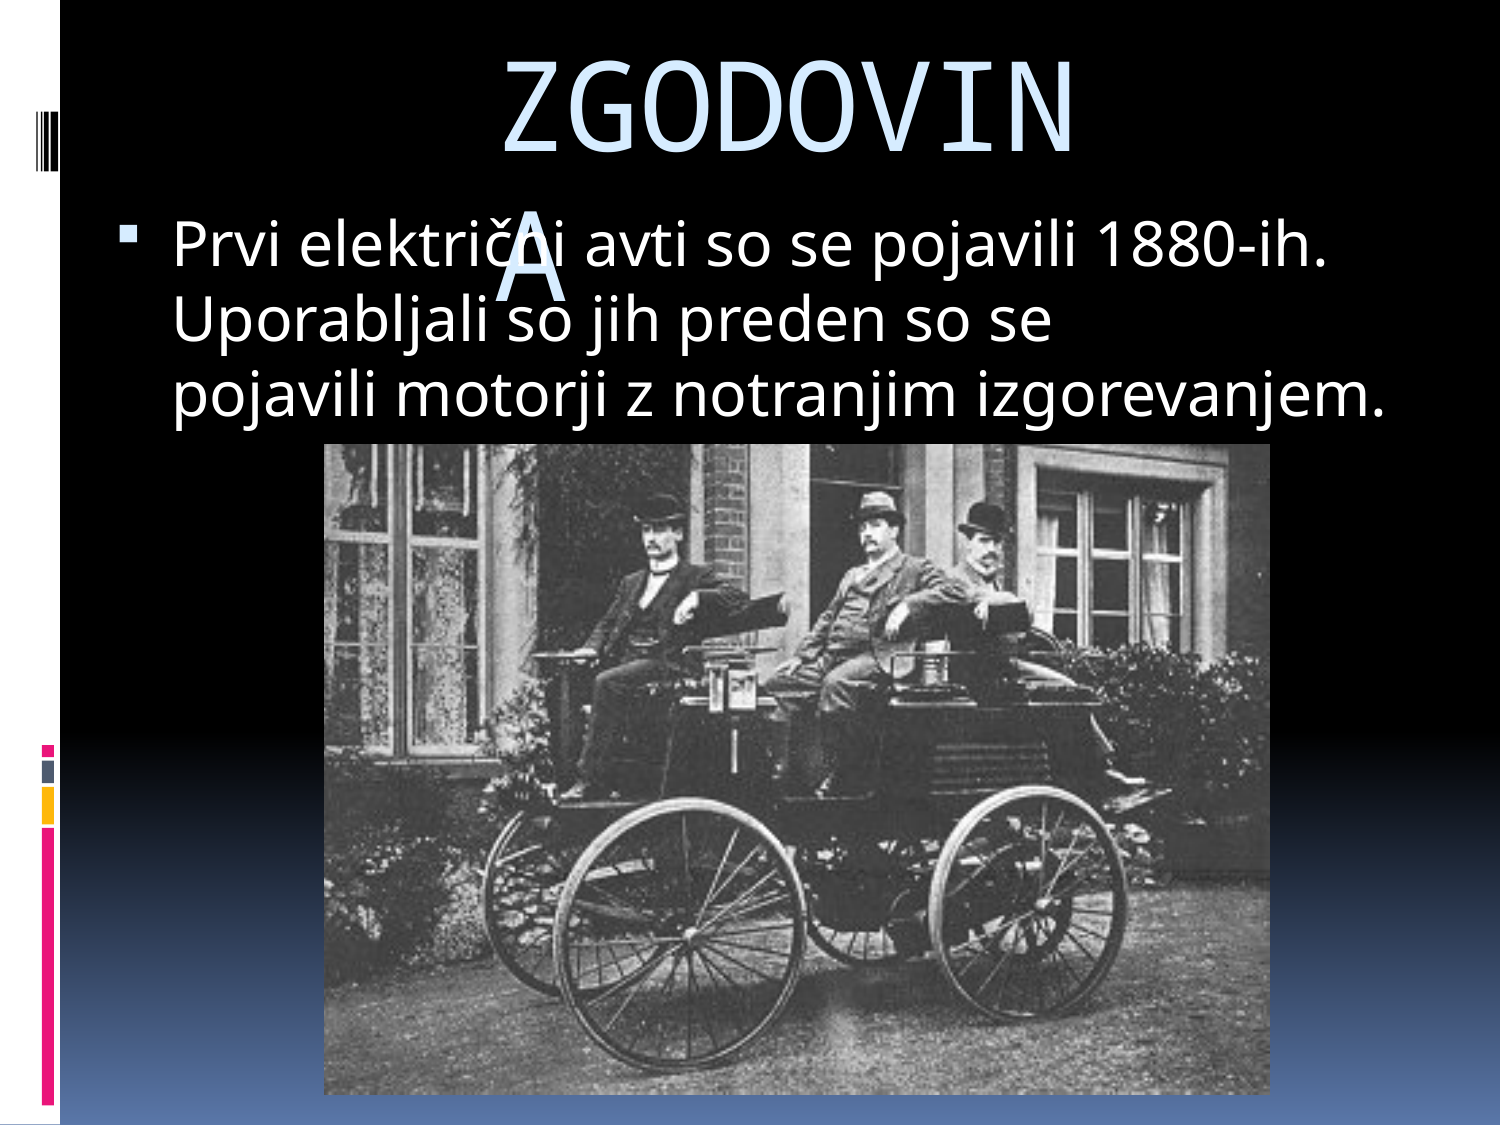

# ZGODOVINA
Prvi električni avti so se pojavili 1880-ih. Uporabljali so jih preden so se pojavili motorji z notranjim izgorevanjem.